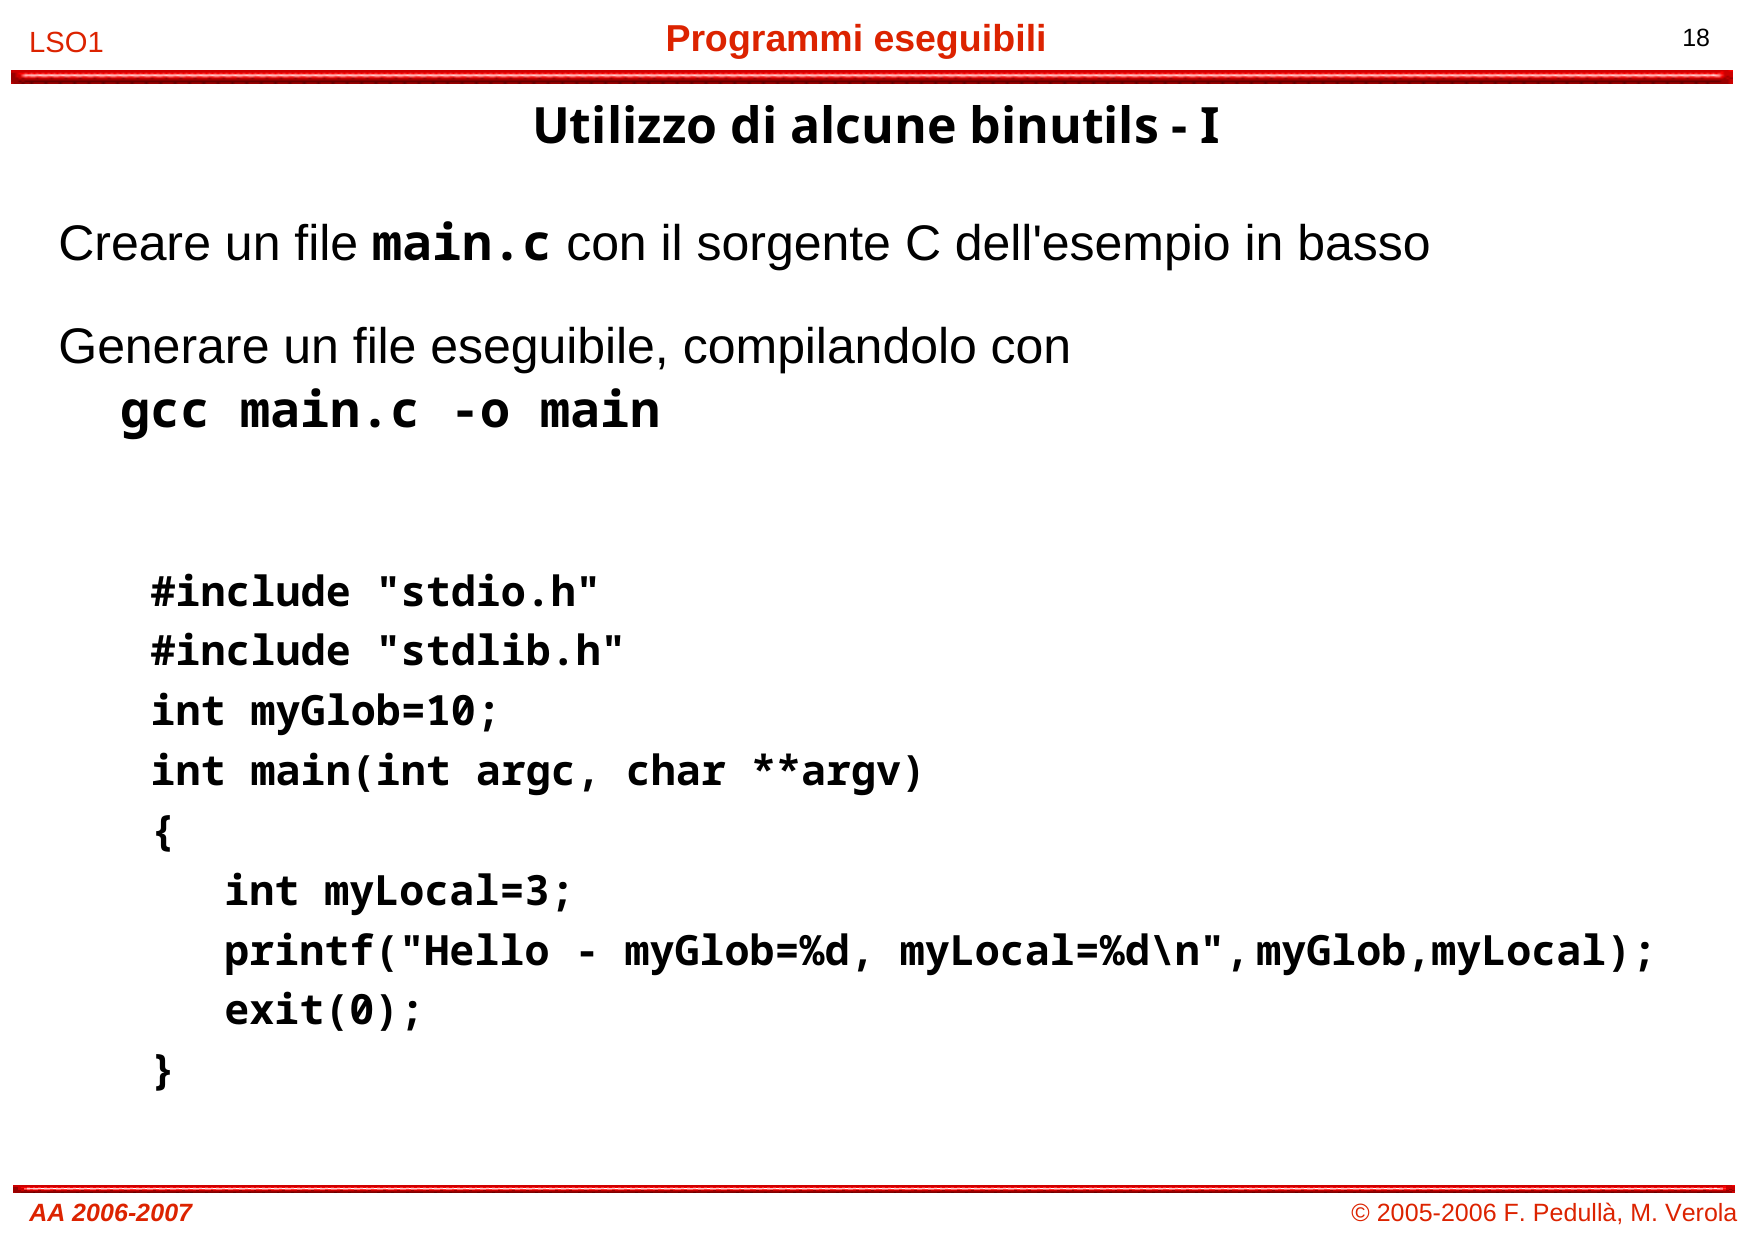

# Utilizzo di alcune binutils - I
Creare un file main.c con il sorgente C dell'esempio in basso
Generare un file eseguibile, compilandolo con
gcc main.c -o main
#include "stdio.h"
#include "stdlib.h"
int myGlob=10;
int main(int argc, char **argv)
{
	int myLocal=3;
	printf("Hello - myGlob=%d, myLocal=%d\n",	myGlob,myLocal);
	exit(0);
}